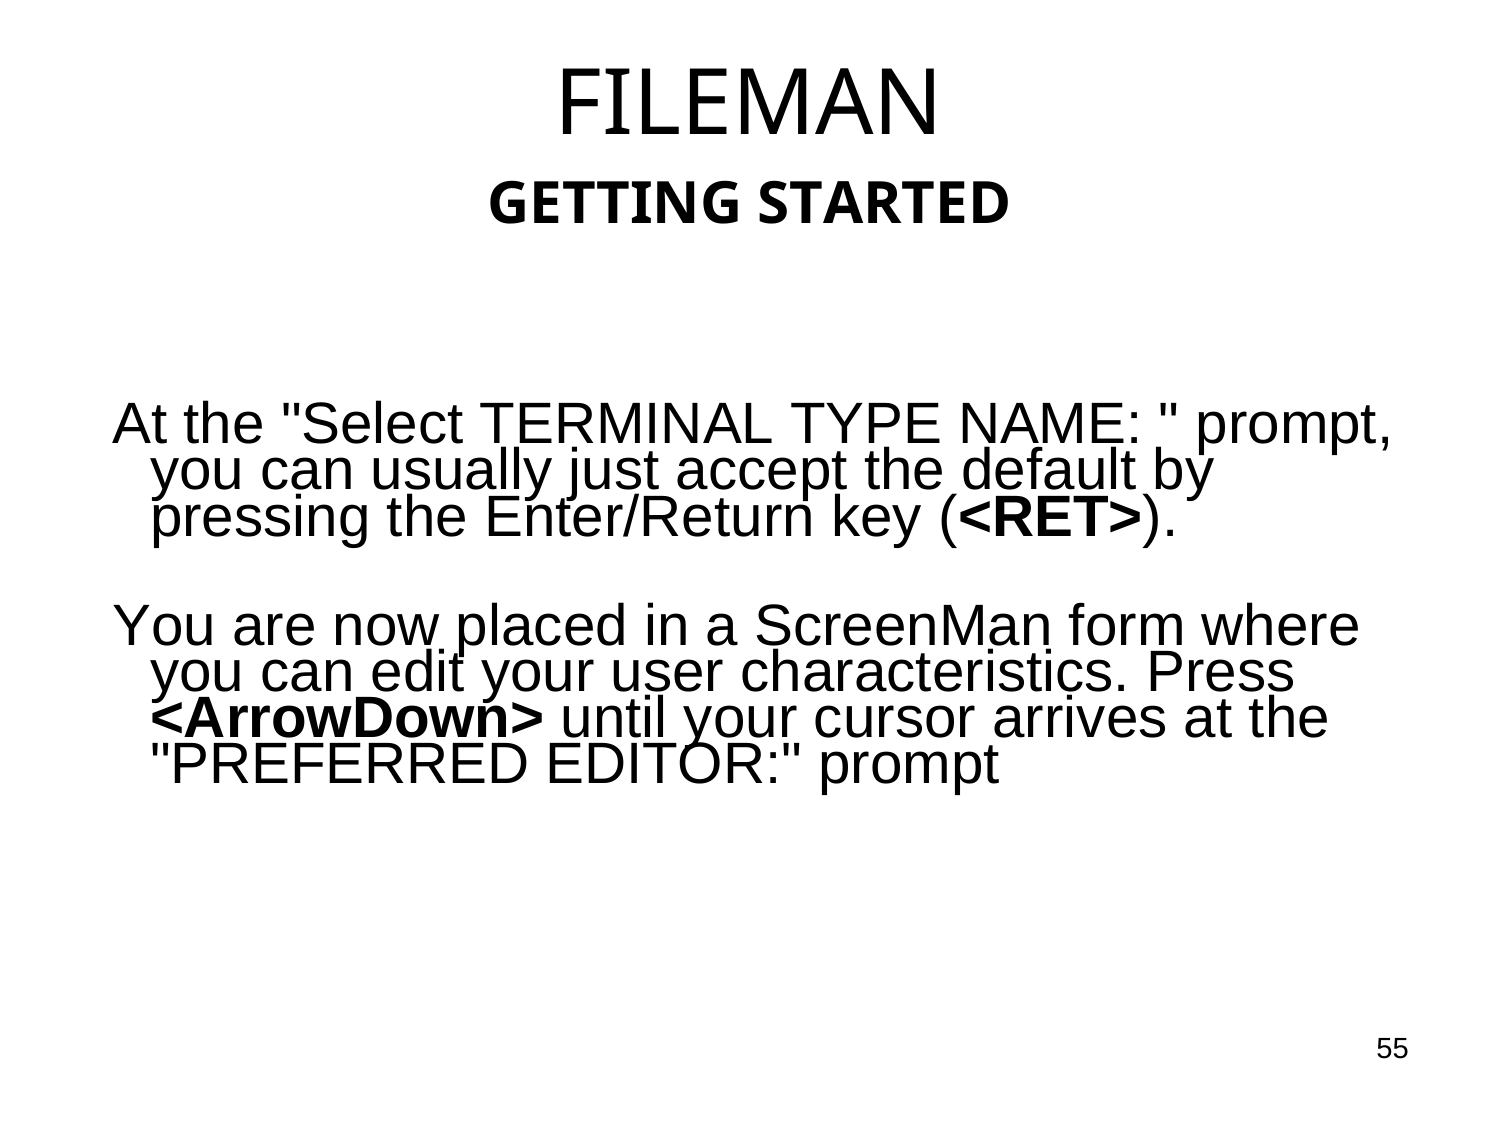

# FILEMAN GETTING STARTED
At the "Select TERMINAL TYPE NAME: " prompt, you can usually just accept the default by pressing the Enter/Return key (<RET>).
You are now placed in a ScreenMan form where you can edit your user characteristics. Press <ArrowDown> until your cursor arrives at the "PREFERRED EDITOR:" prompt
55